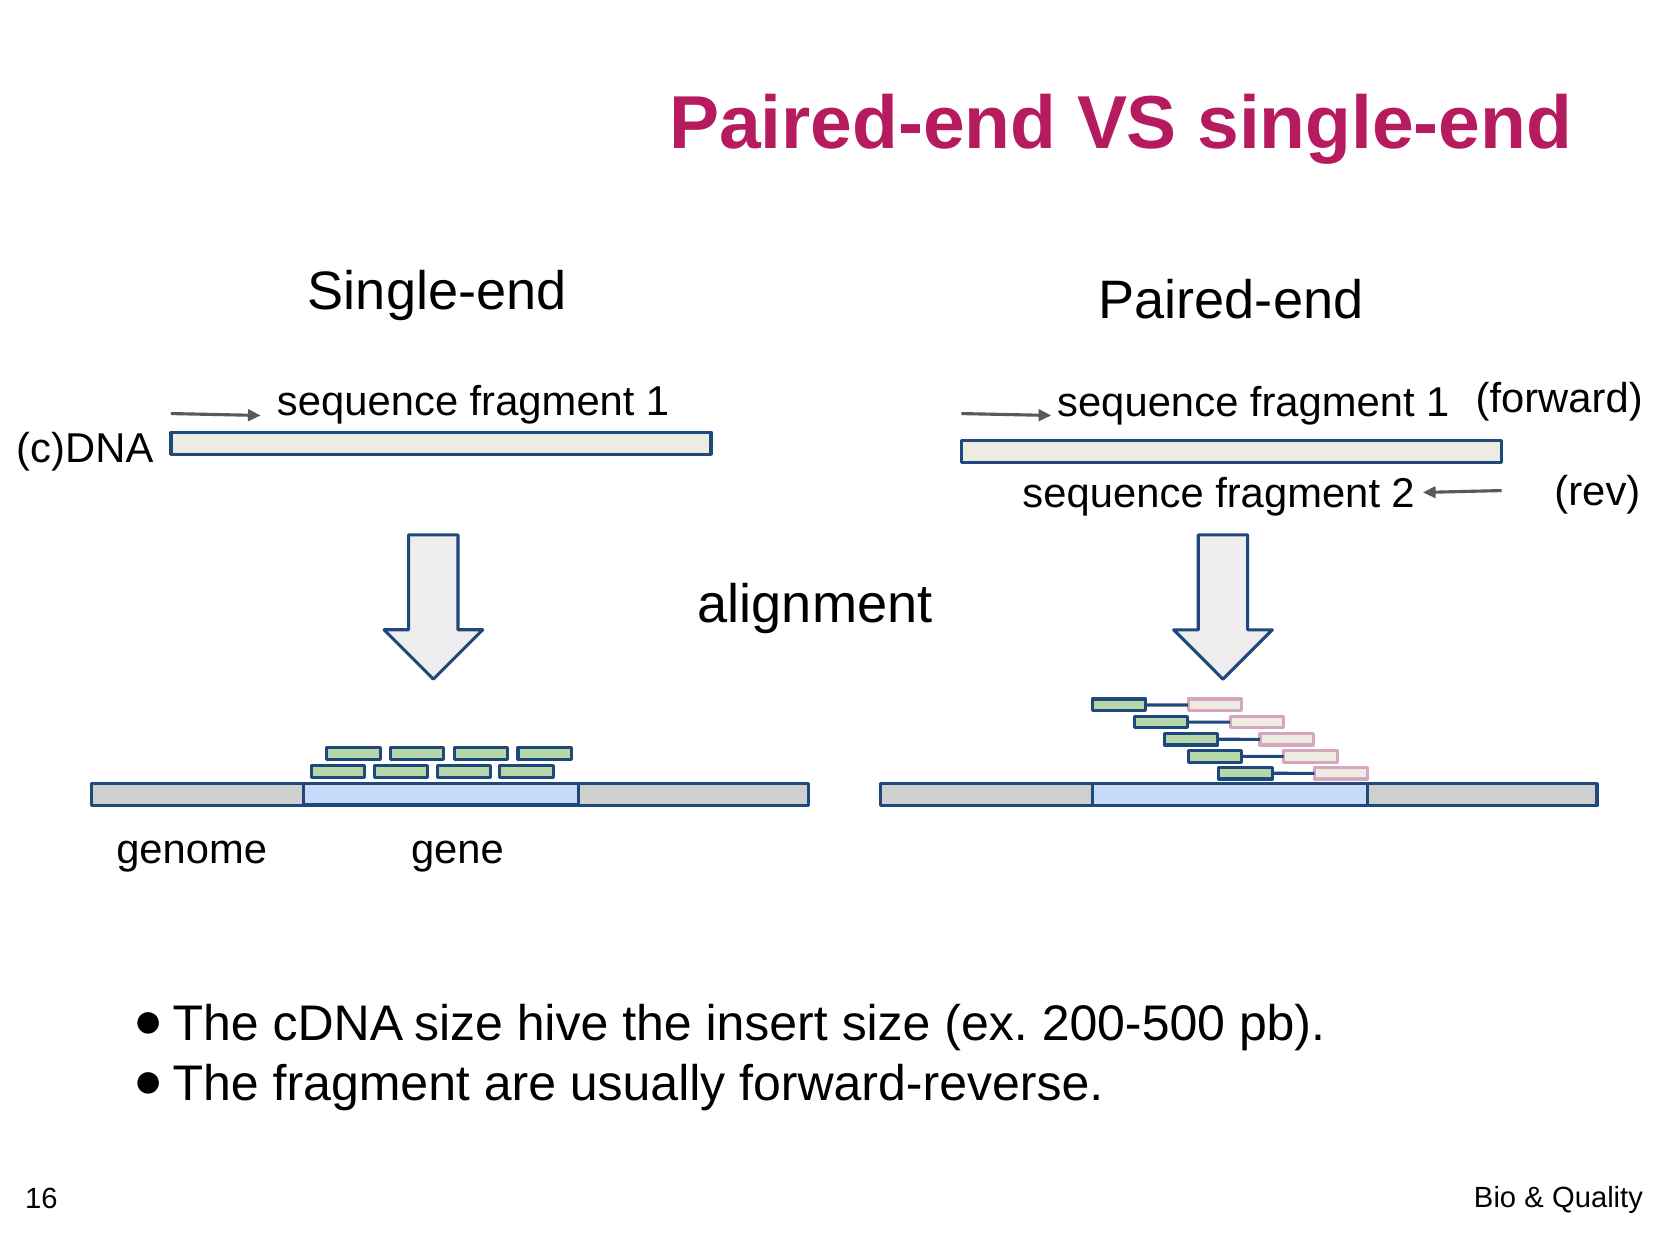

Paired-end VS single-end
Single-end
Paired-end
(forward)
sequence fragment 1
sequence fragment 1
(c)DNA
(rev)
sequence fragment 2
alignment
genome
gene
The cDNA size hive the insert size (ex. 200-500 pb).
The fragment are usually forward-reverse.